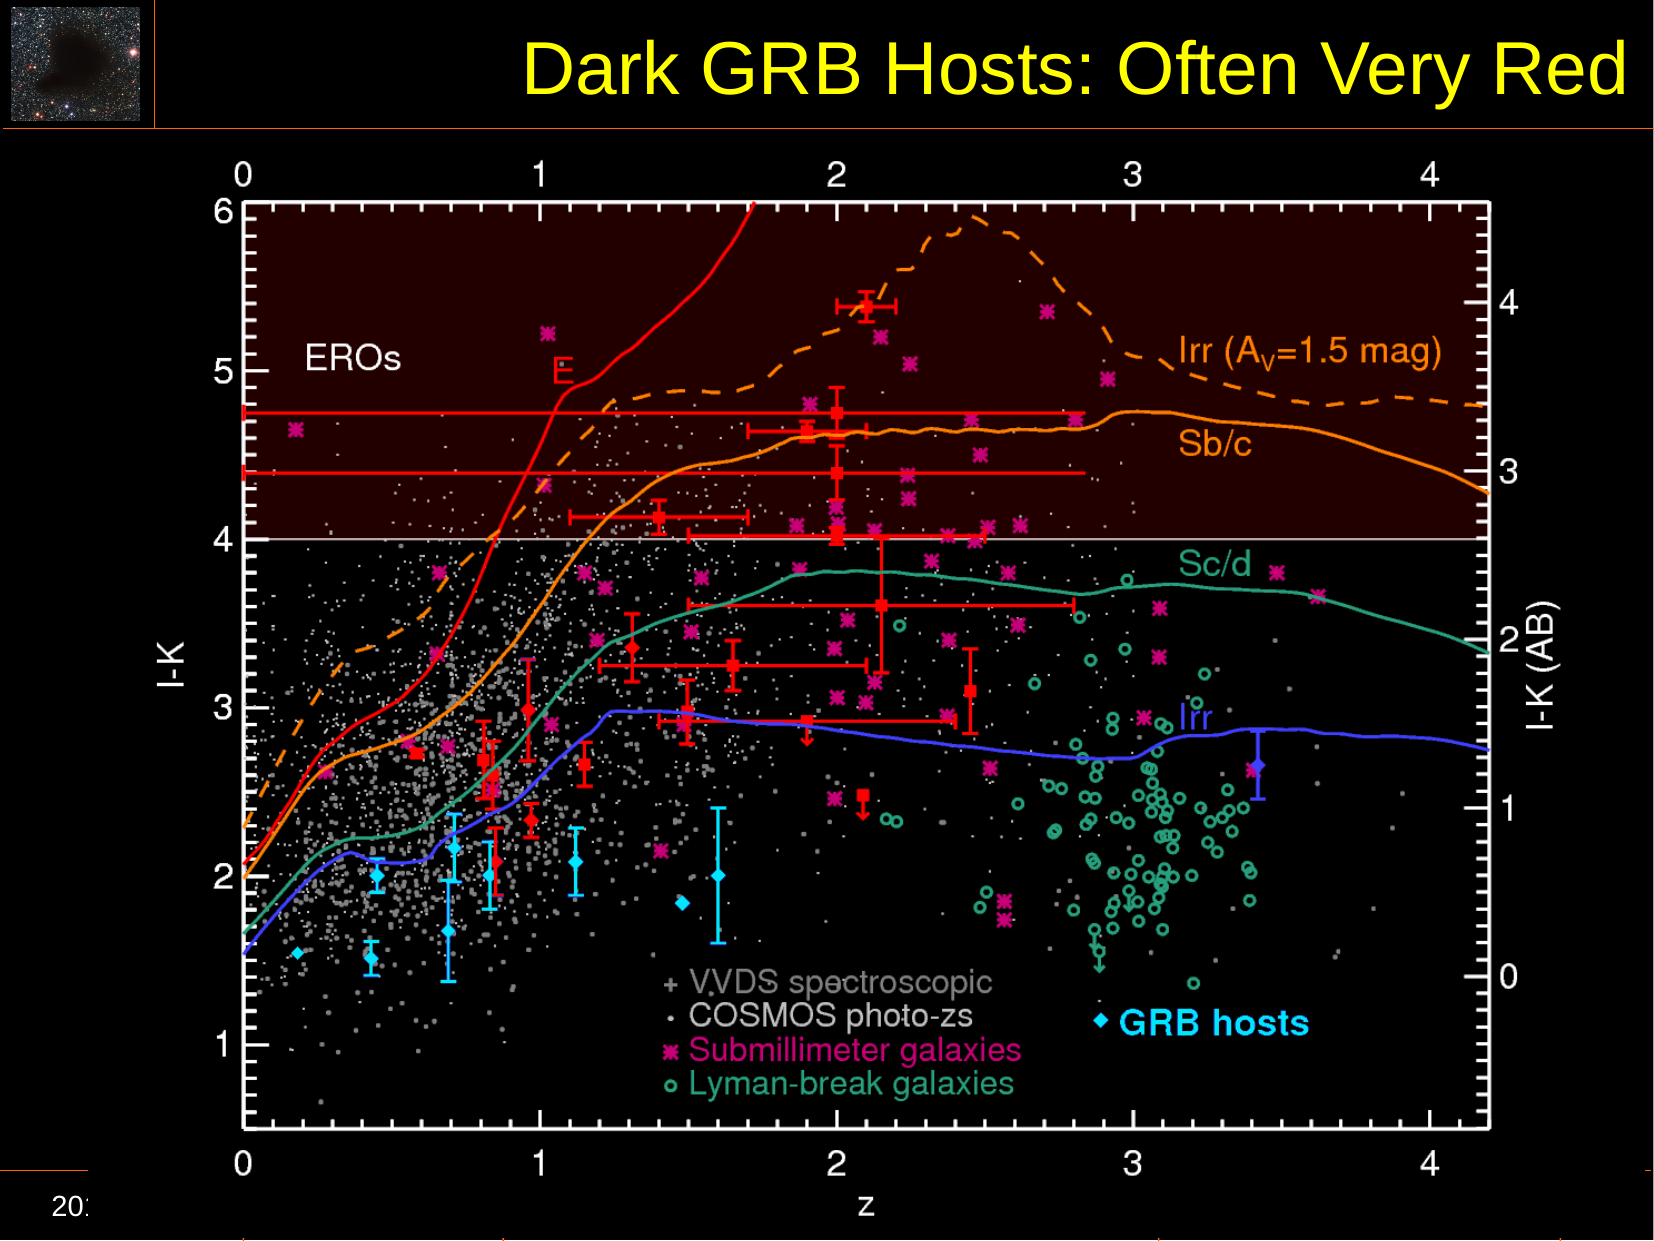

# Dark GRB Hosts: Often Very Red
2012-03-05
24